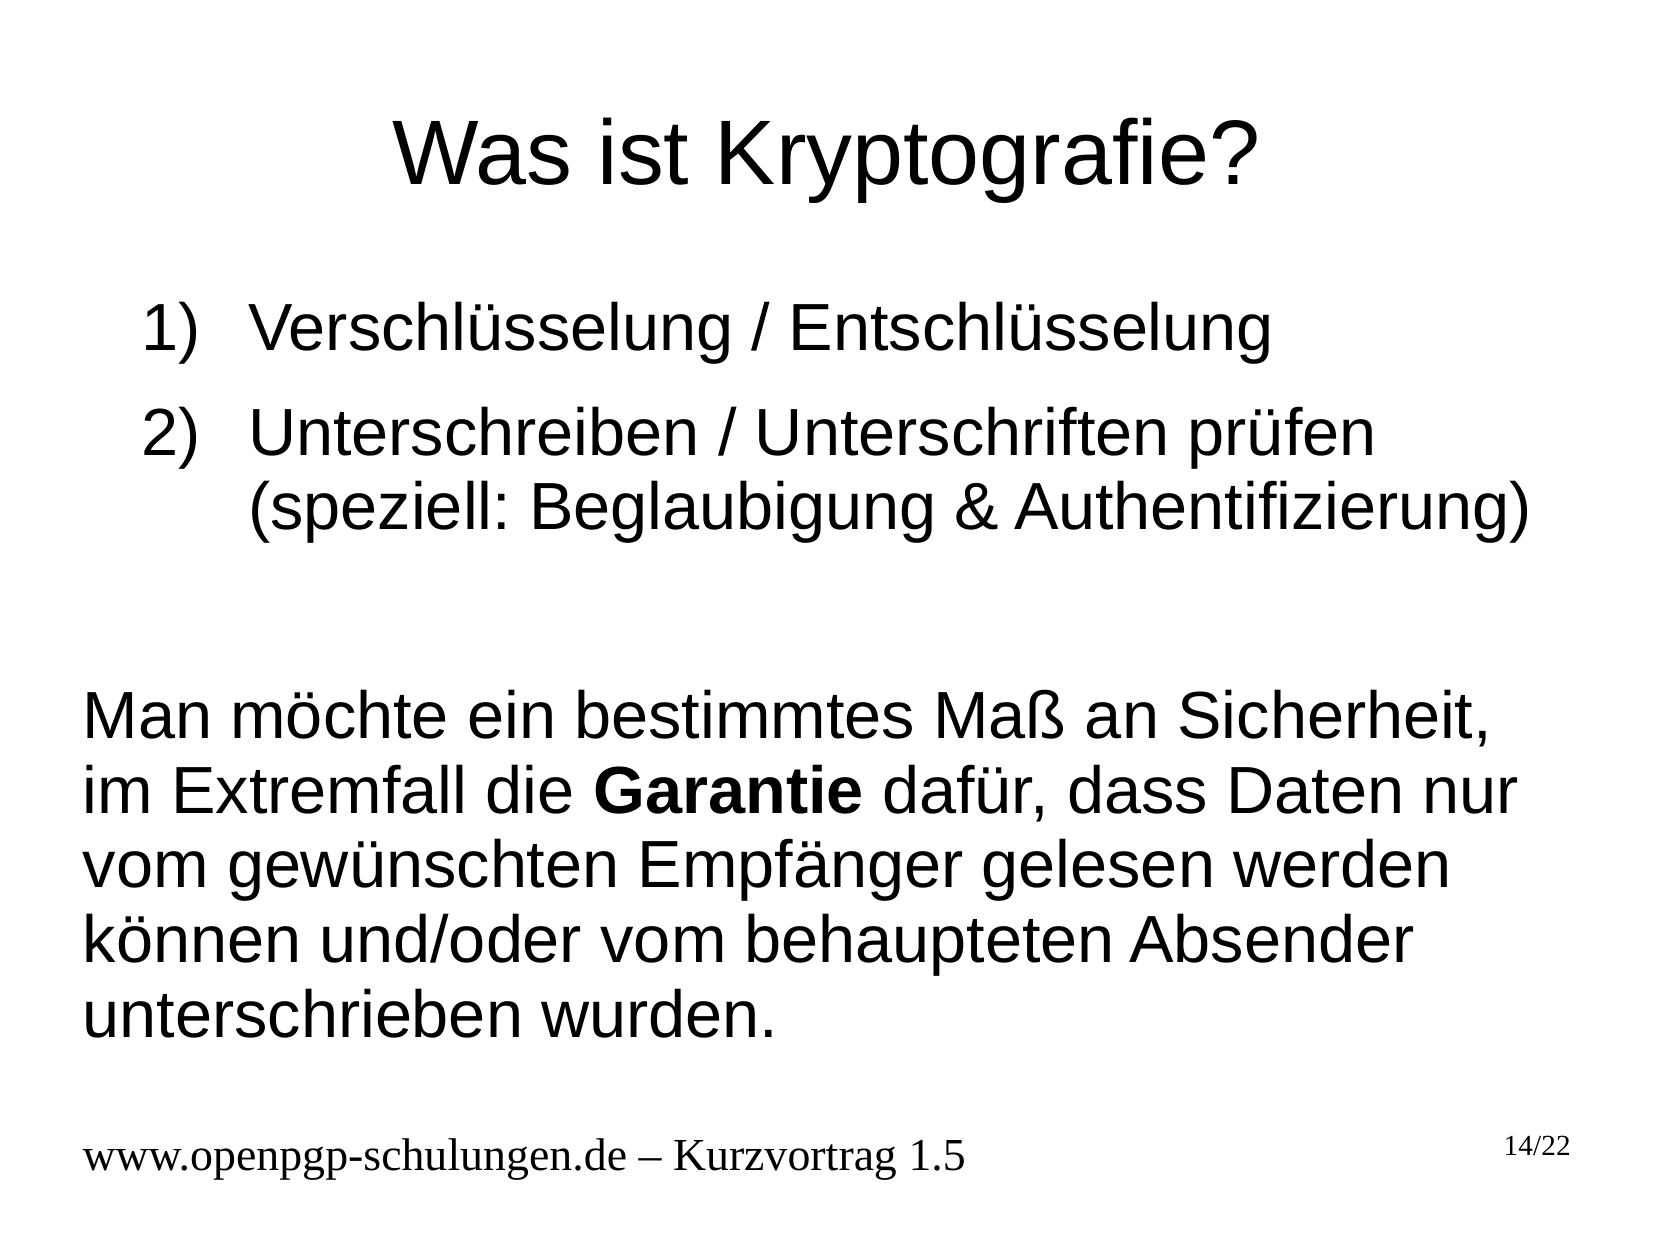

# Was ist Kryptografie?
Verschlüsselung / Entschlüsselung
Unterschreiben / Unterschriften prüfen (speziell: Beglaubigung & Authentifizierung)
Man möchte ein bestimmtes Maß an Sicherheit, im Extremfall die Garantie dafür, dass Daten nur vom gewünschten Empfänger gelesen werden können und/oder vom behaupteten Absender unterschrieben wurden.
14